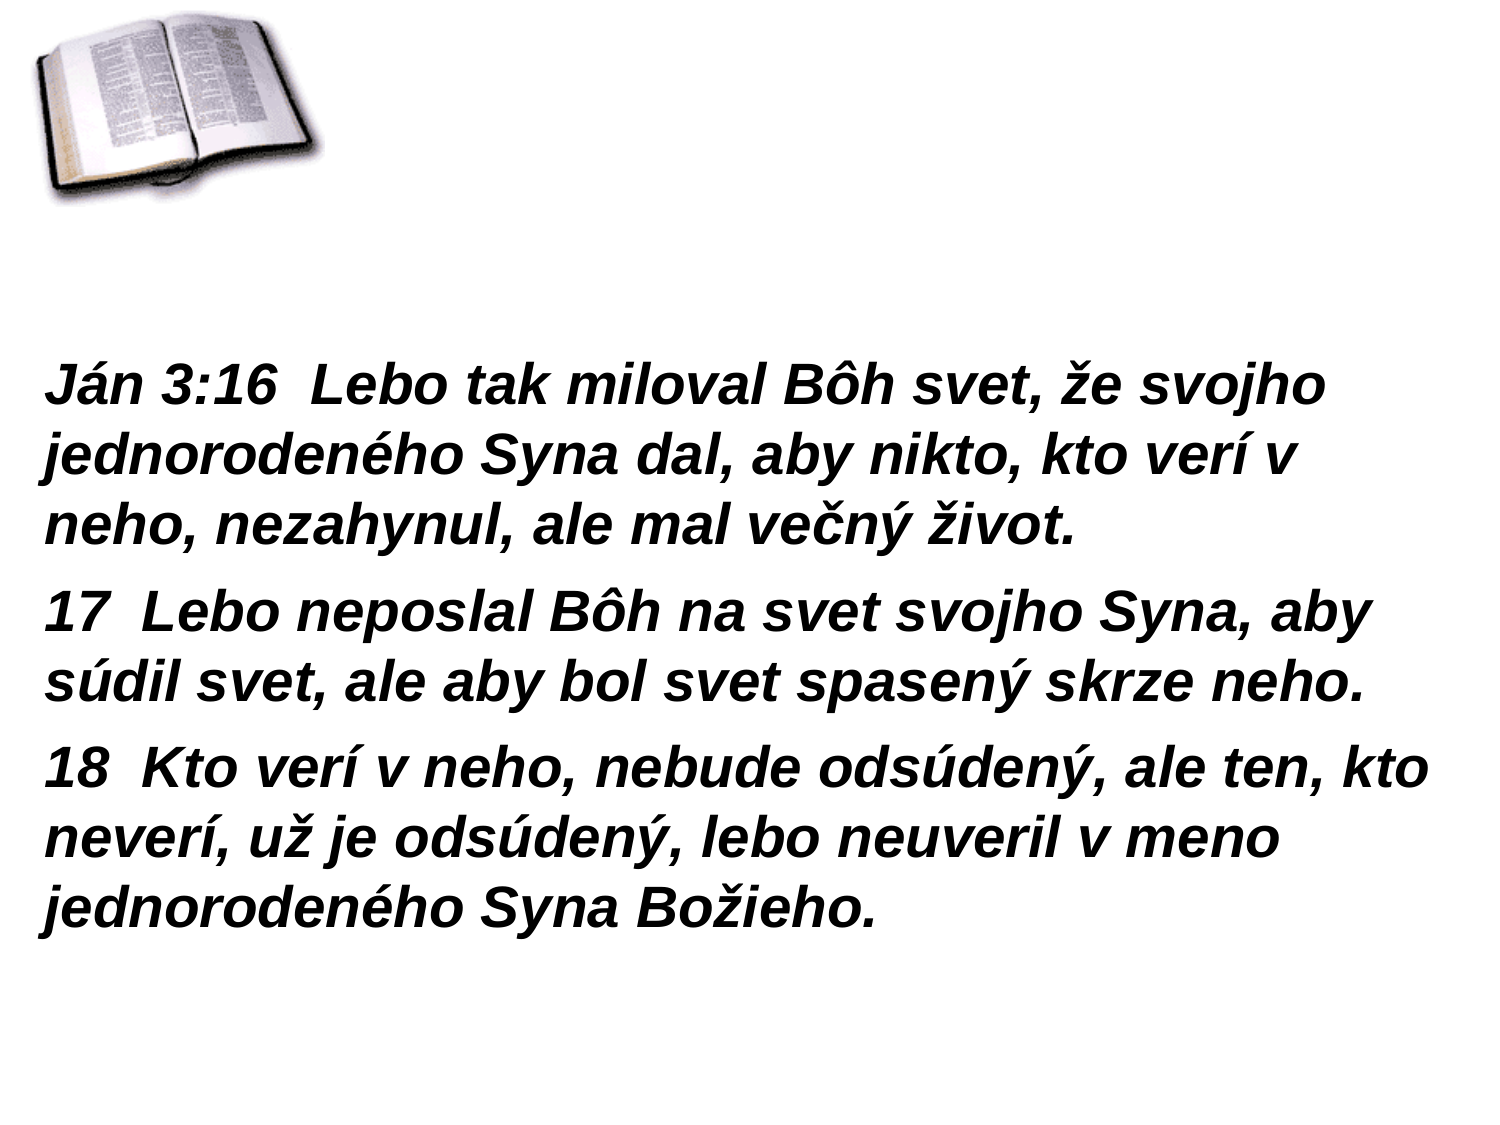

# Ján 3:16  Lebo tak miloval Bôh svet, že svojho jednorodeného Syna dal, aby nikto, kto verí v neho, nezahynul, ale mal večný život.
17  Lebo neposlal Bôh na svet svojho Syna, aby súdil svet, ale aby bol svet spasený skrze neho.
18  Kto verí v neho, nebude odsúdený, ale ten, kto neverí, už je odsúdený, lebo neuveril v meno jednorodeného Syna Božieho.